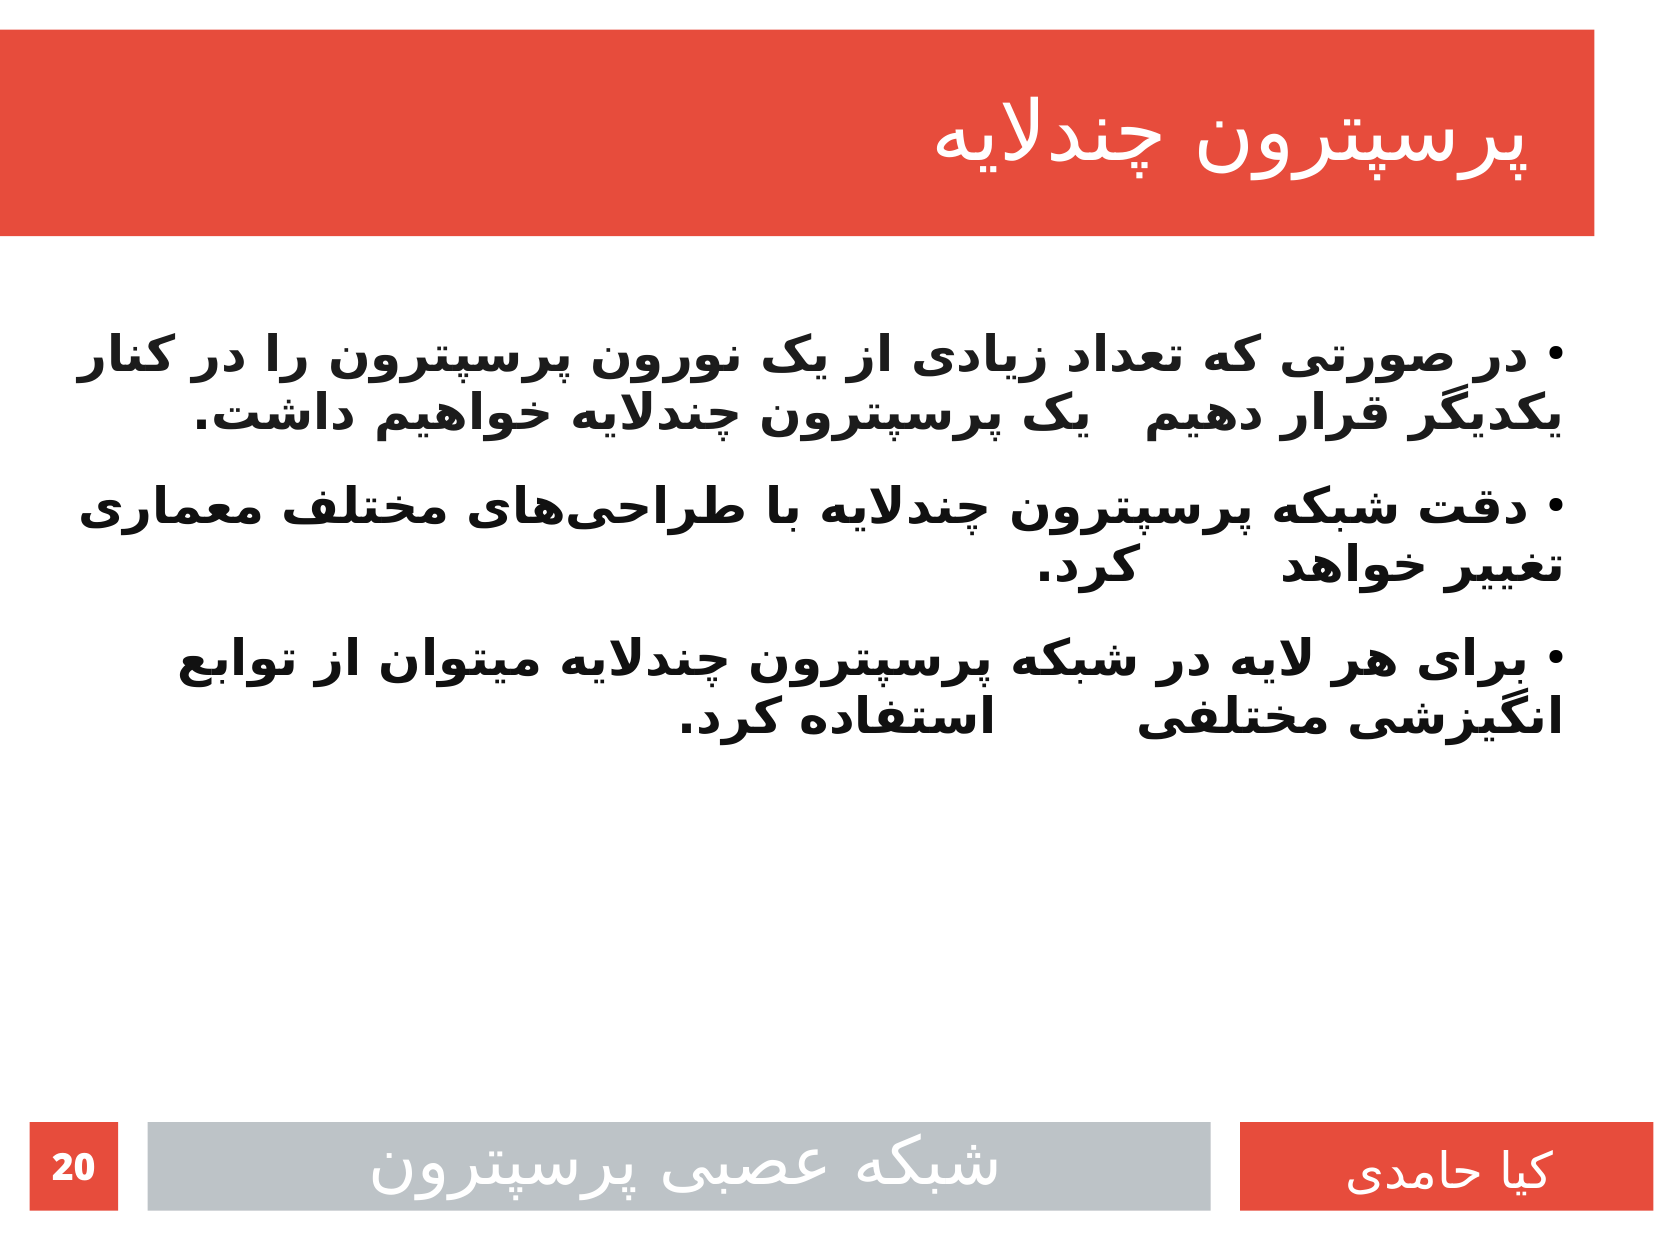

پرسپترون چندلایه
# در صورتی که تعداد زیادی از یک نورون پرسپترون را در کنار یکدیگر قرار دهیم یک پرسپترون چندلایه خواهیم داشت.
 دقت شبکه پرسپترون چندلایه با طراحی‌های مختلف معماری تغییر خواهد‌ کرد.
 برای هر لایه در شبکه پرسپترون چندلایه میتوان از توابع انگیزشی مختلفی استفاده کرد.
20
 شبکه عصبی پرسپترون
کیا حامدی